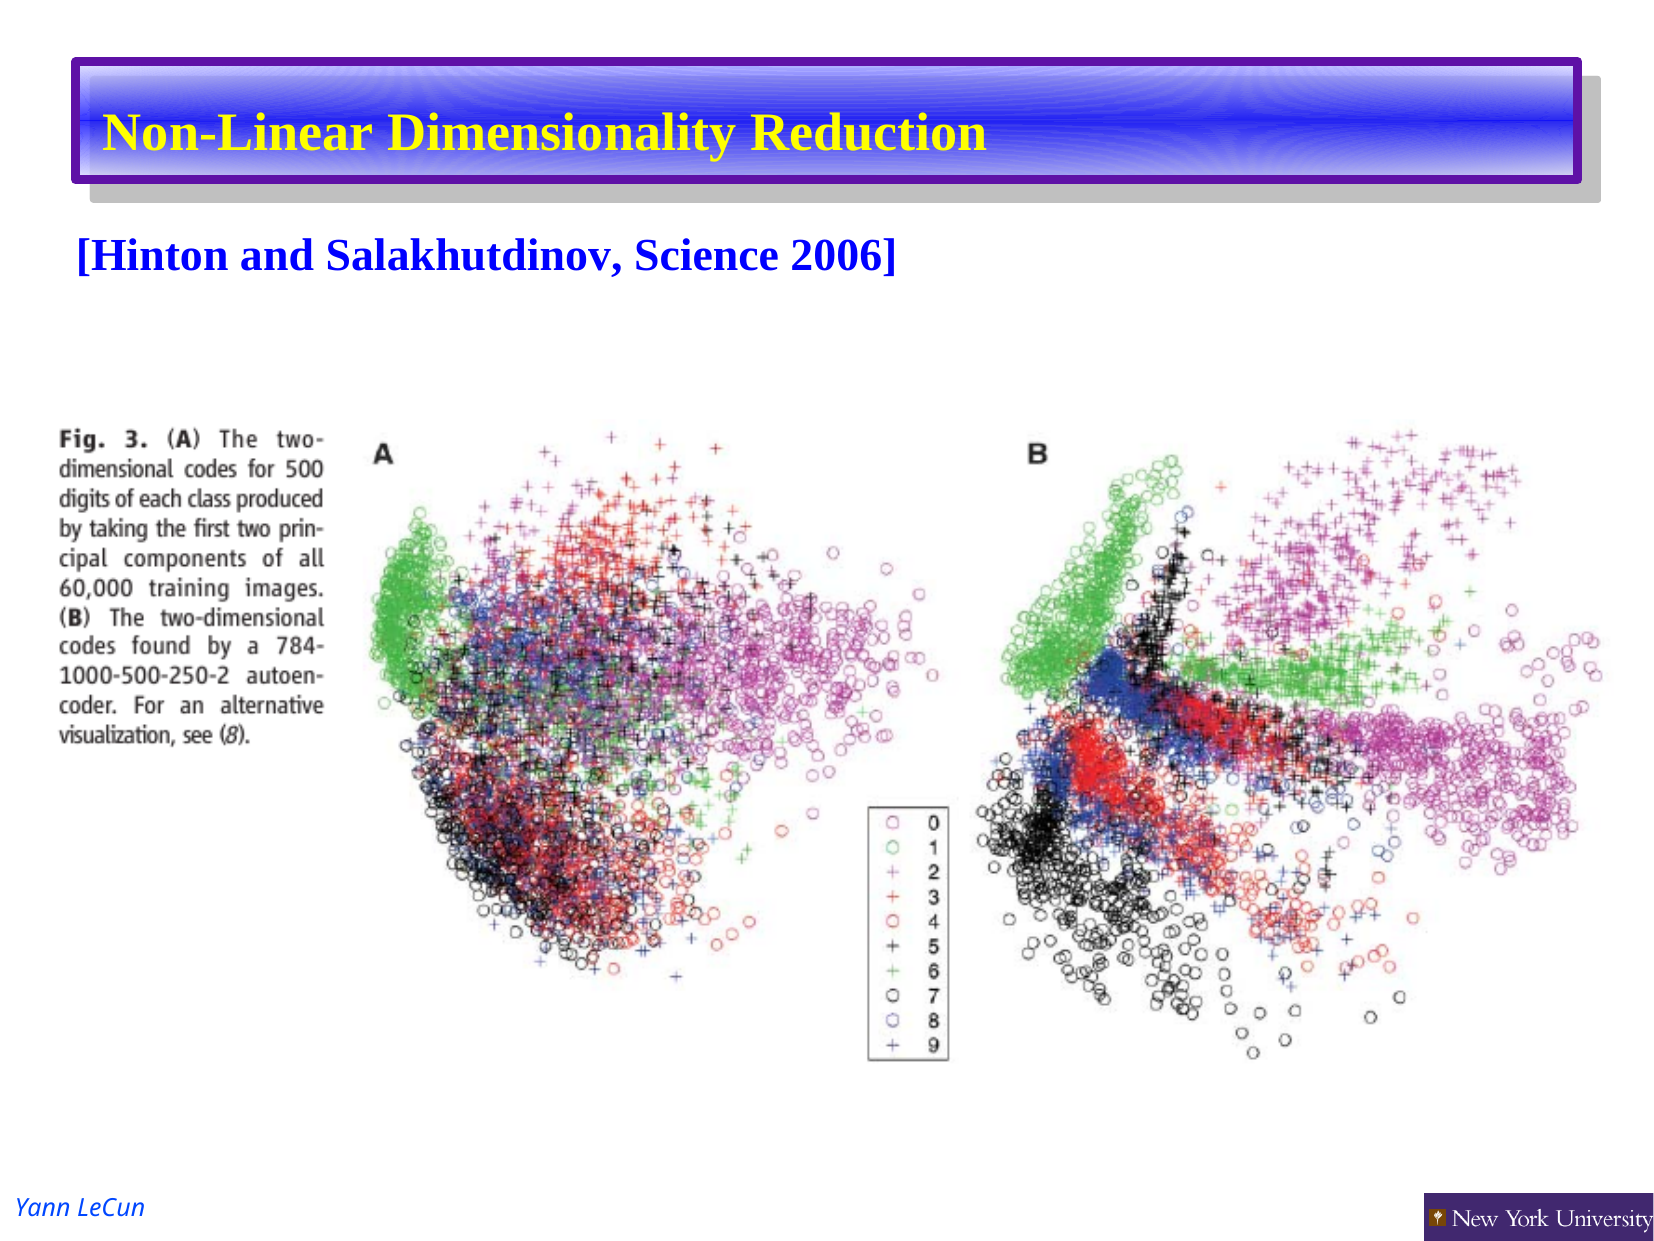

# Non-Linear Dimensionality Reduction
[Hinton and Salakhutdinov, Science 2006]